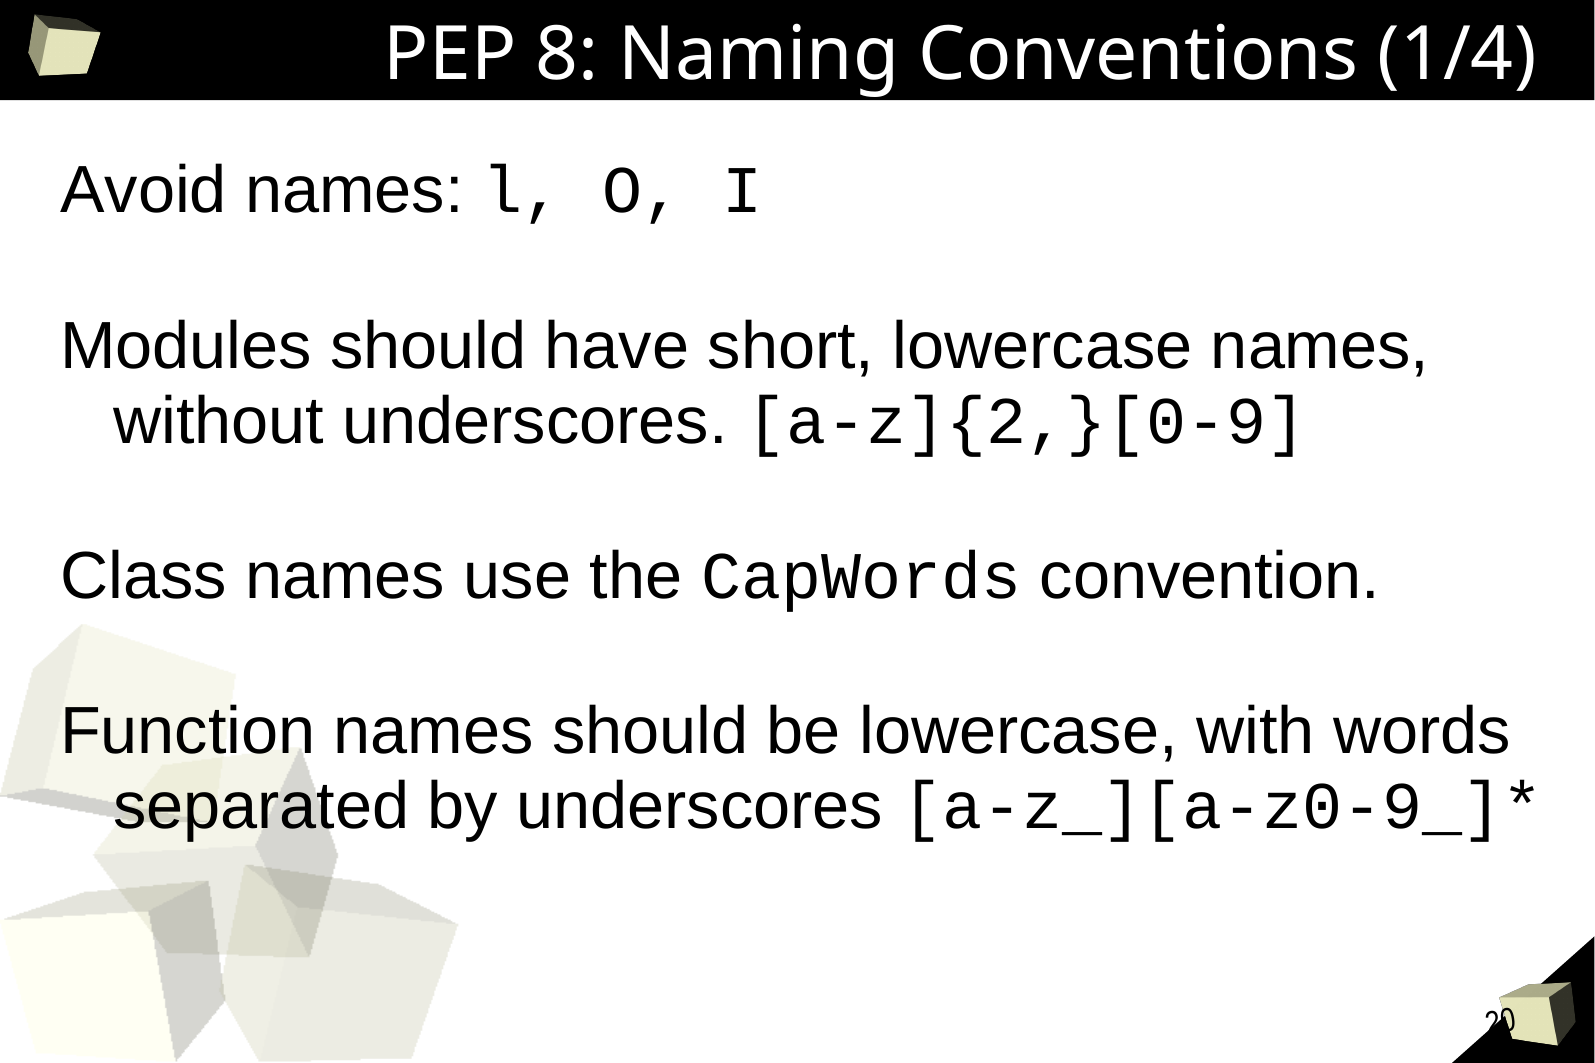

# PEP 8: Naming Conventions (1/4)
Avoid names: l, O, I
Modules should have short, lowercase names, without underscores. [a-z]{2,}[0-9]
Class names use the CapWords convention.
Function names should be lowercase, with words separated by underscores [a-z_][a-z0-9_]*